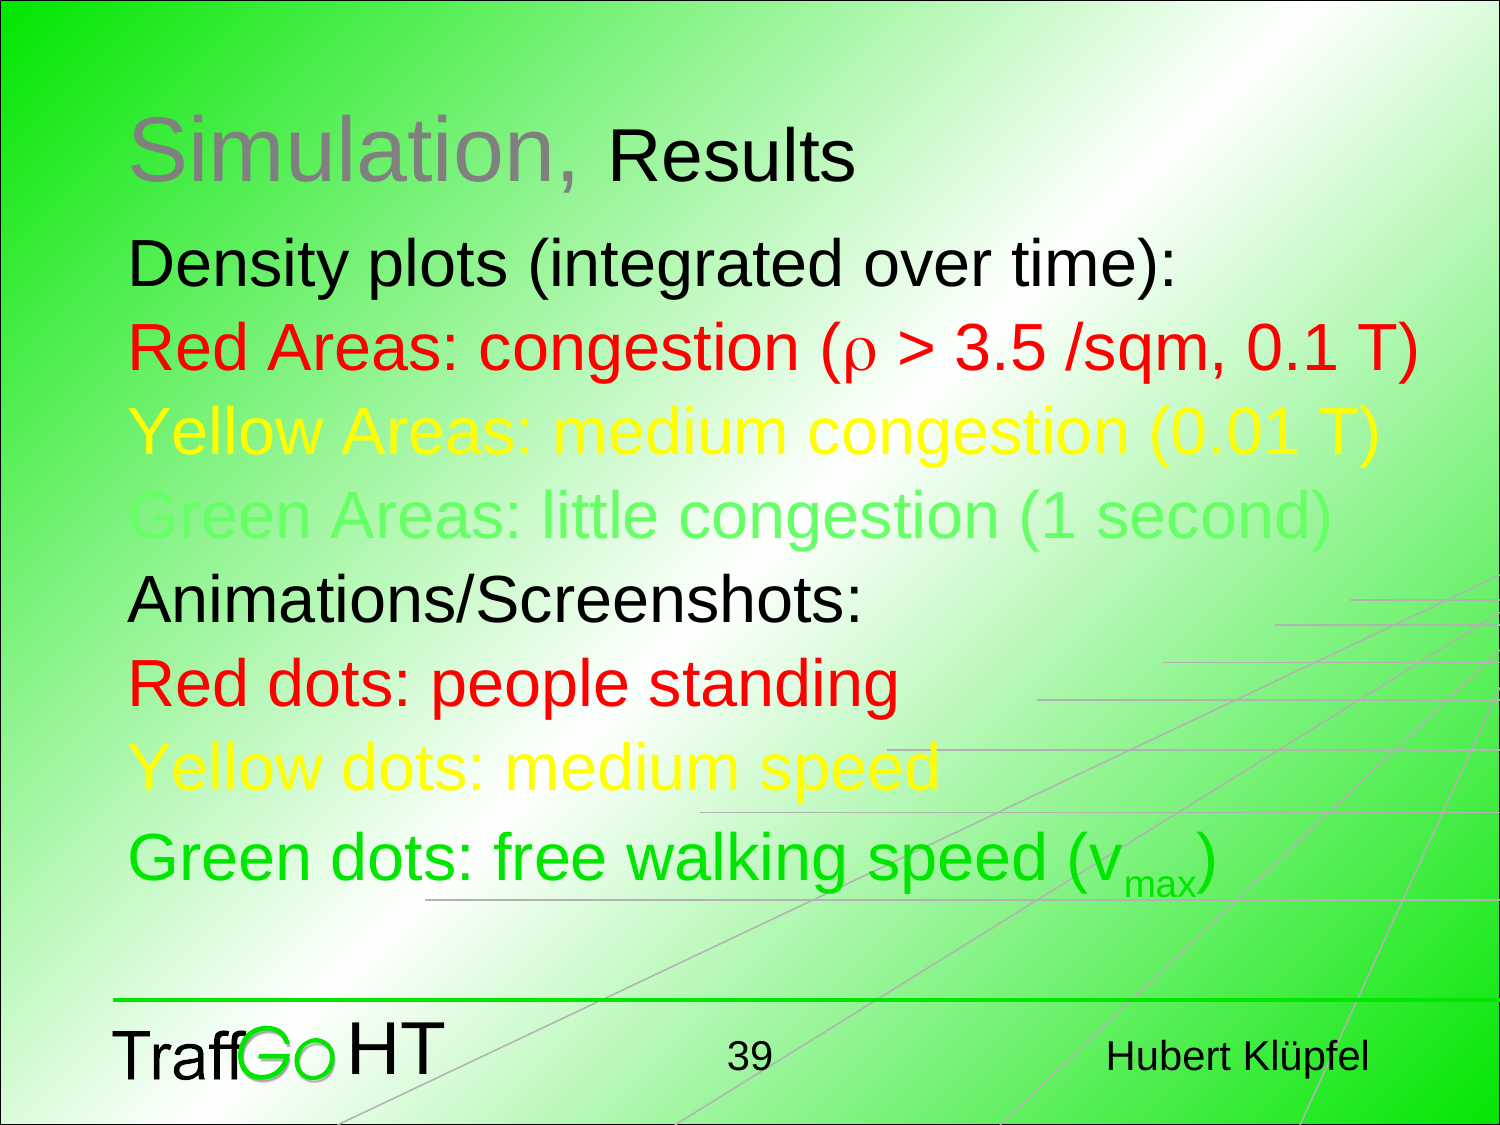

# Simulation, Results
Density plots (integrated over time):
Red Areas: congestion ( > 3.5 /sqm, 0.1 T)
Yellow Areas: medium congestion (0.01 T)
Green Areas: little congestion (1 second)
Animations/Screenshots:
Red dots: people standing
Yellow dots: medium speed
Green dots: free walking speed (vmax)